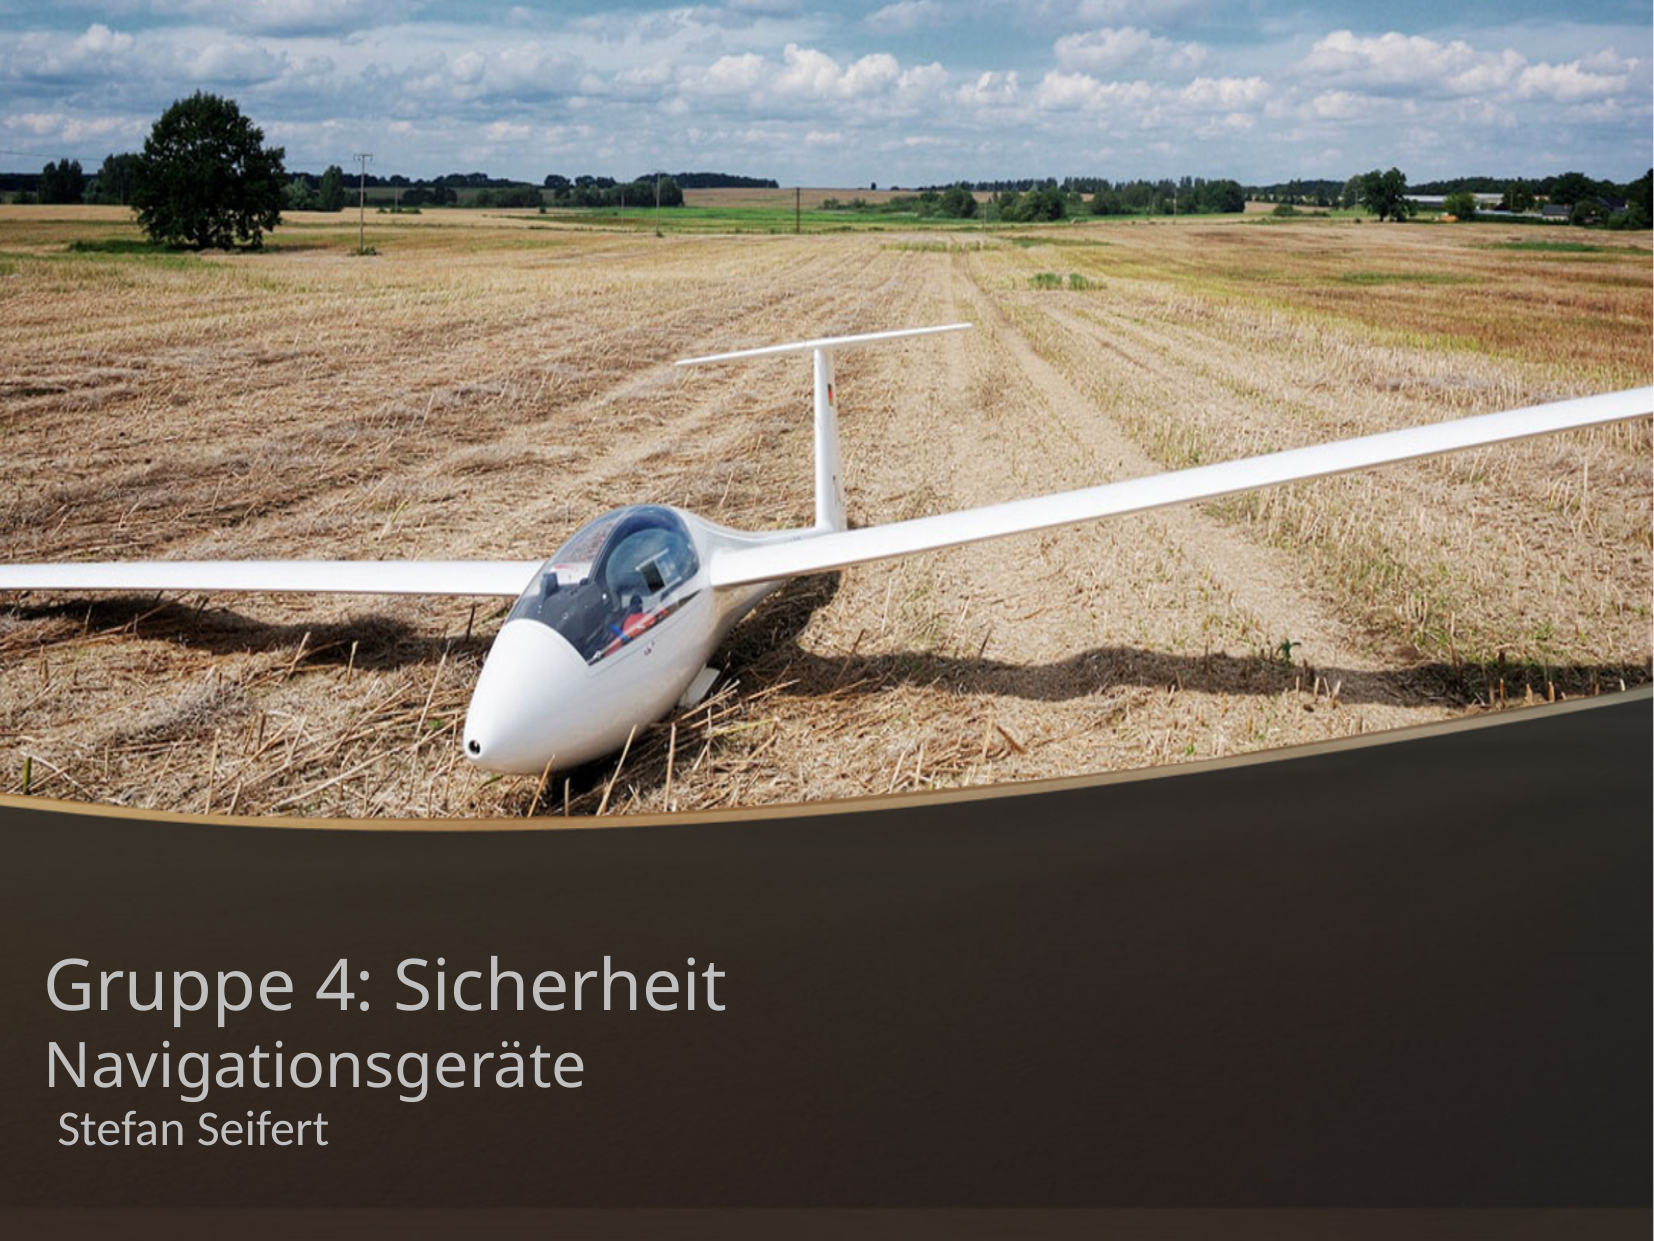

# Gruppe 4: Sicherheit Navigationsgeräte
Stefan Seifert